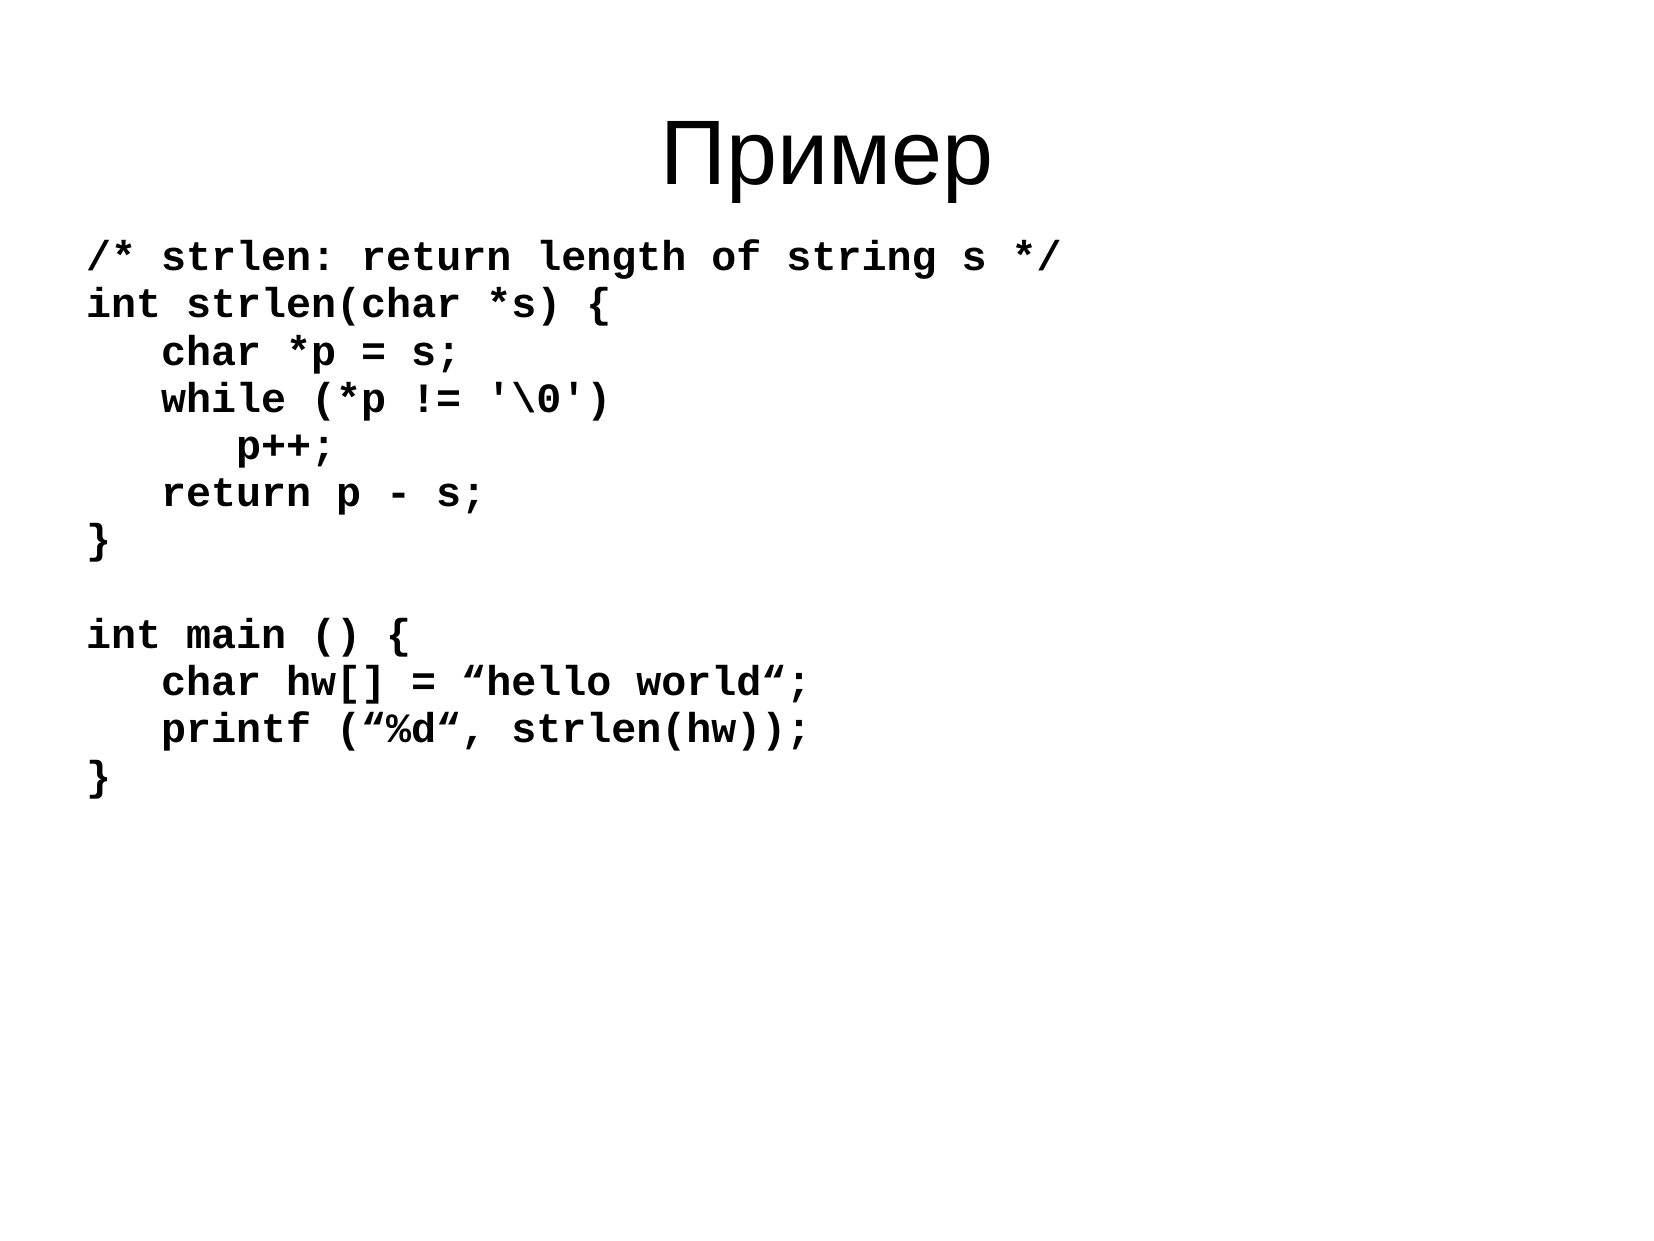

# Пример
/* strlen: return length of string s */
int strlen(char *s) {
	char *p = s;
	while (*p != '\0')
		p++;
	return p - s;
}
int main () {
	char hw[] = “hello world“;
	printf (“%d“, strlen(hw));
}